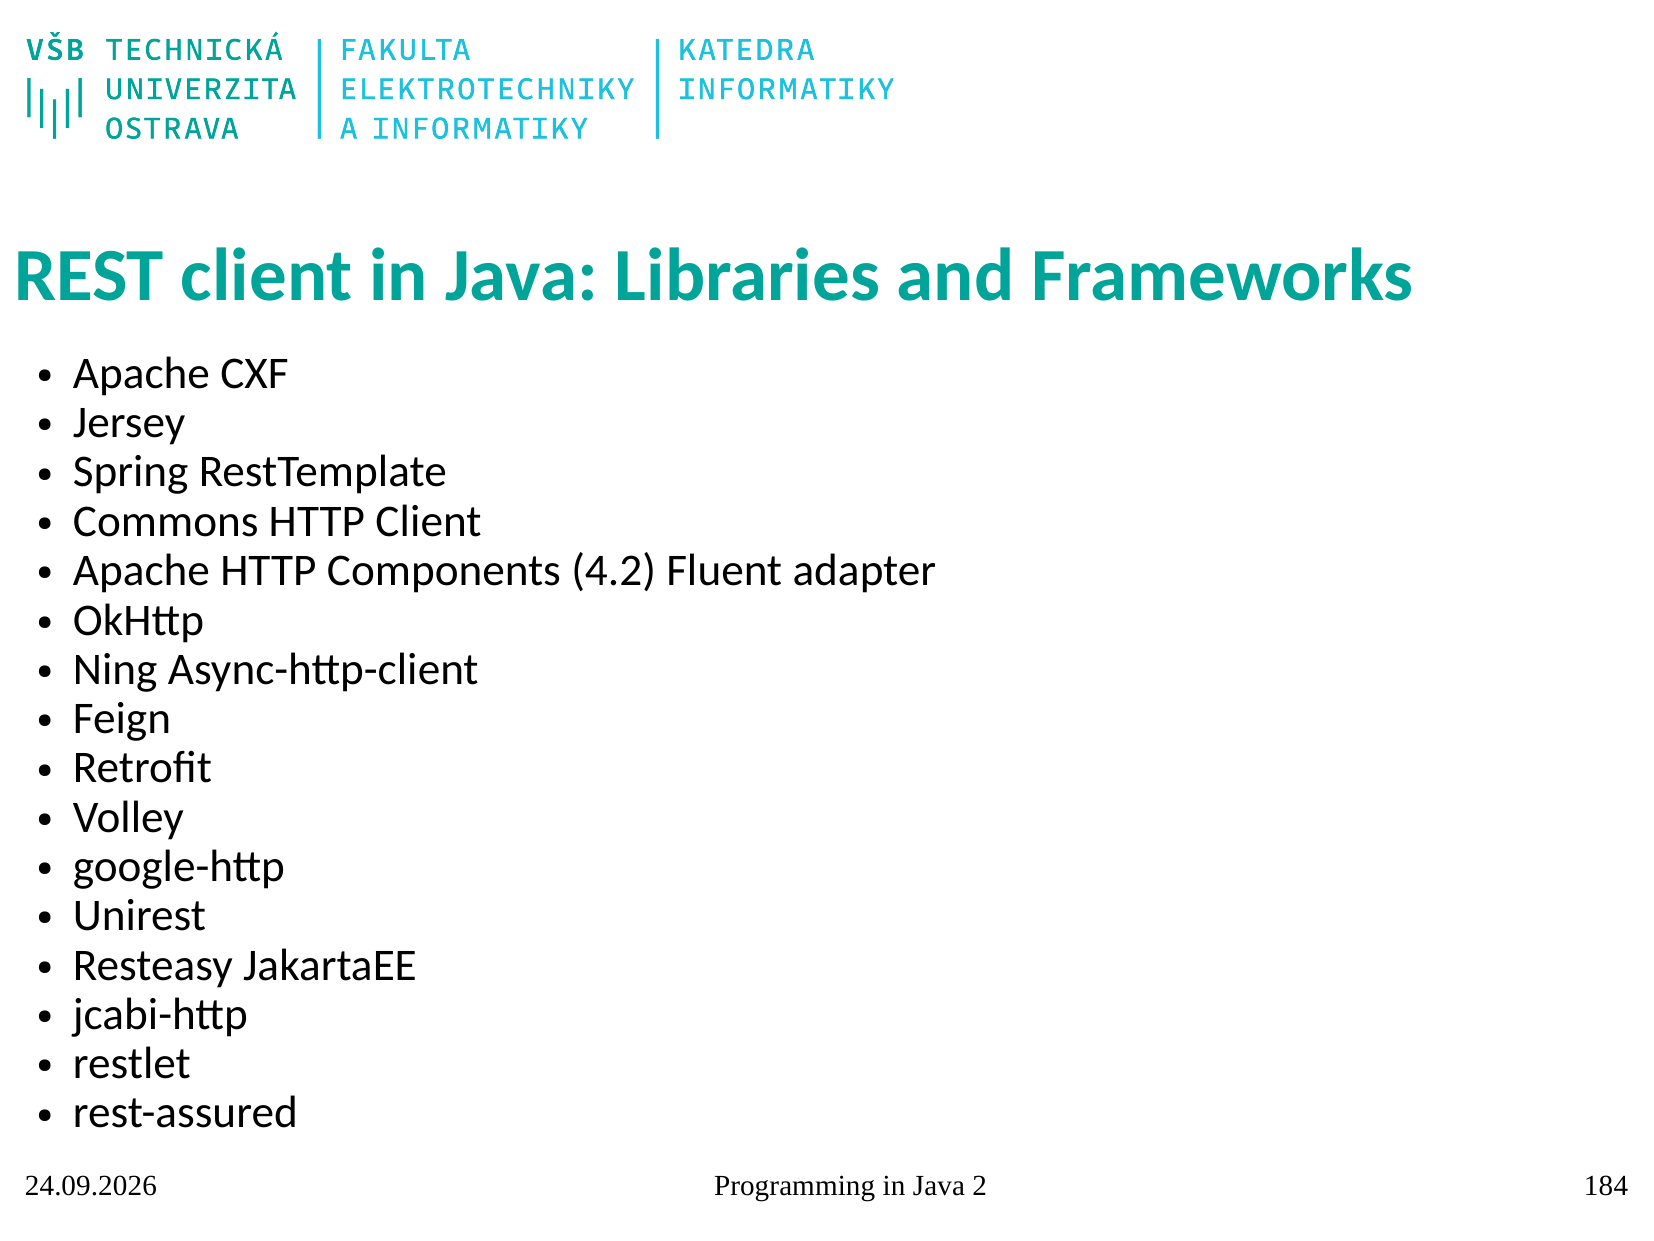

# REST client in Java: Libraries and Frameworks
Apache CXF
Jersey
Spring RestTemplate
Commons HTTP Client
Apache HTTP Components (4.2) Fluent adapter
OkHttp
Ning Async-http-client
Feign
Retrofit
Volley
google-http
Unirest
Resteasy JakartaEE
jcabi-http
restlet
rest-assured
Programming in Java 2
184